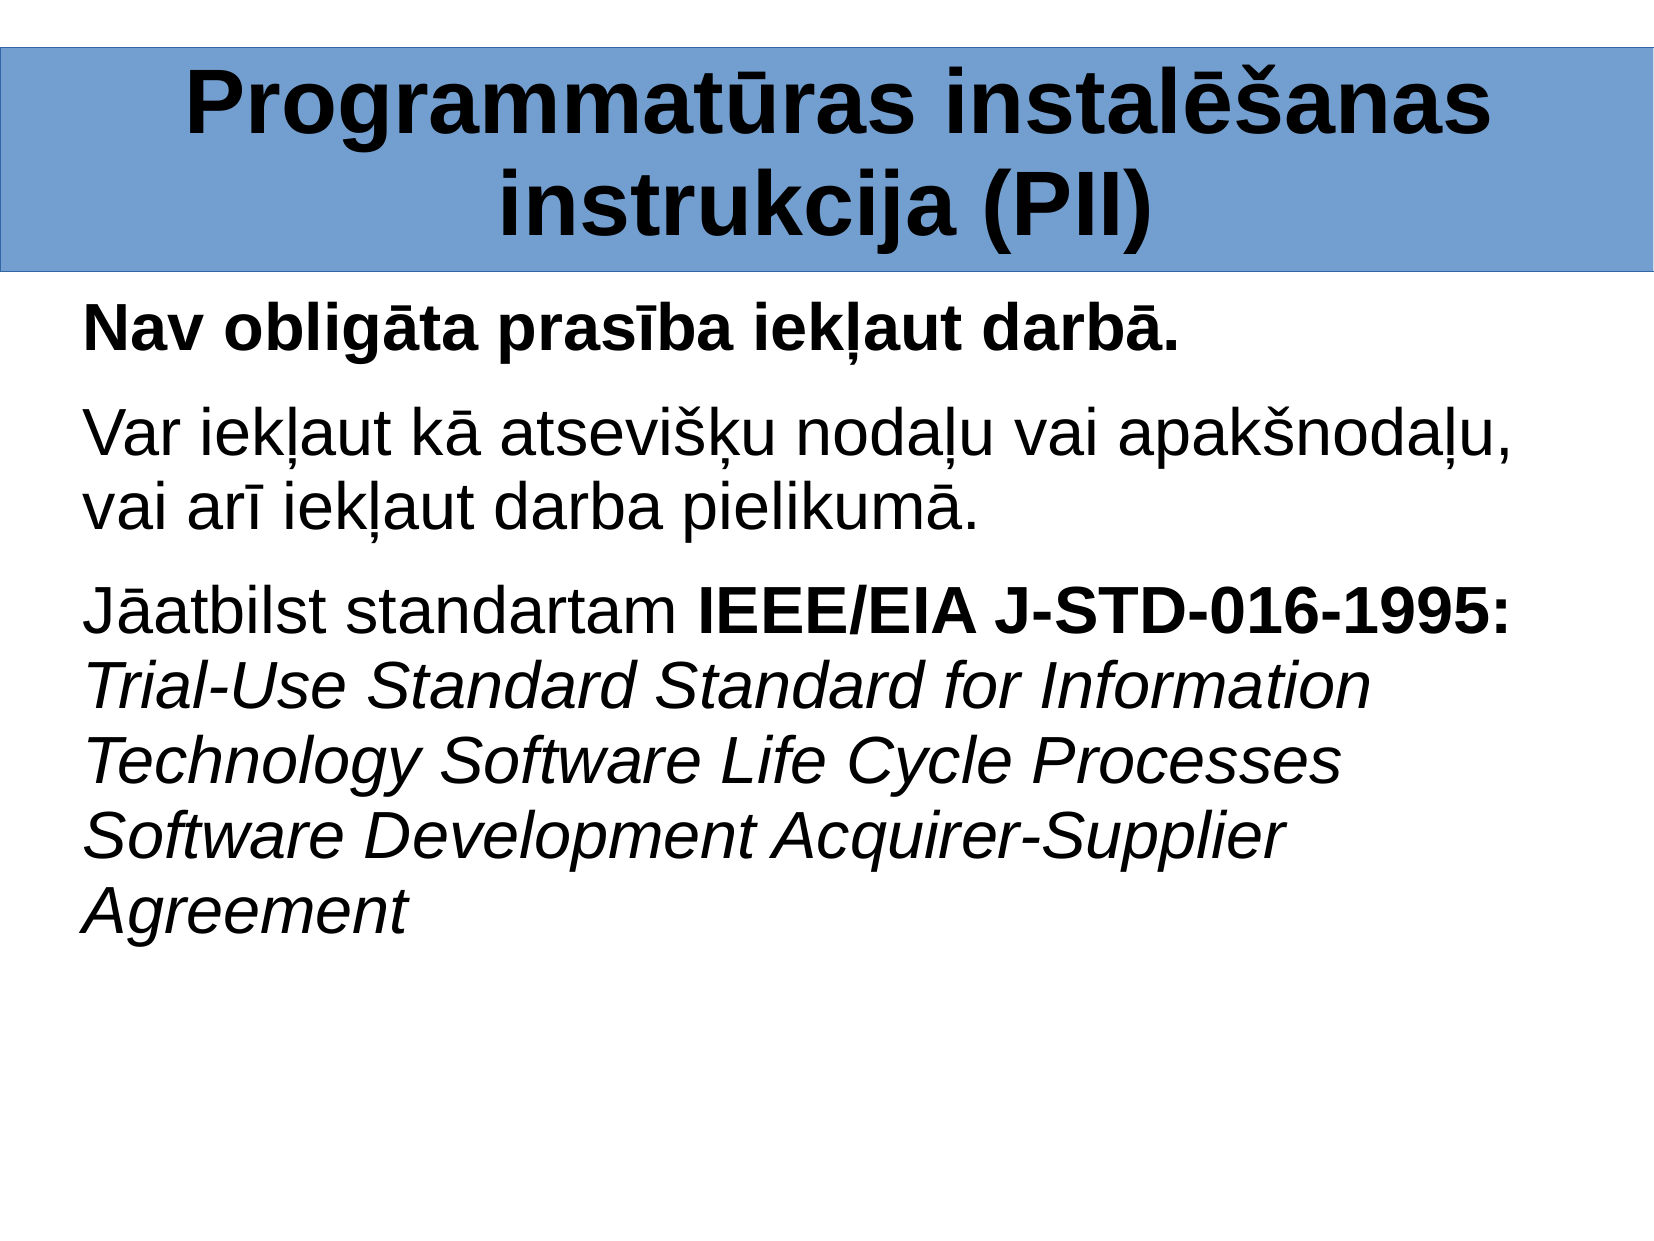

# Programmatūras instalēšanas instrukcija (PII)
Nav obligāta prasība iekļaut darbā.
Var iekļaut kā atsevišķu nodaļu vai apakšnodaļu, vai arī iekļaut darba pielikumā.
Jāatbilst standartam IEEE/EIA J-STD-016-1995: Trial-Use Standard Standard for Information Technology Software Life Cycle Processes Software Development Acquirer-Supplier Agreement